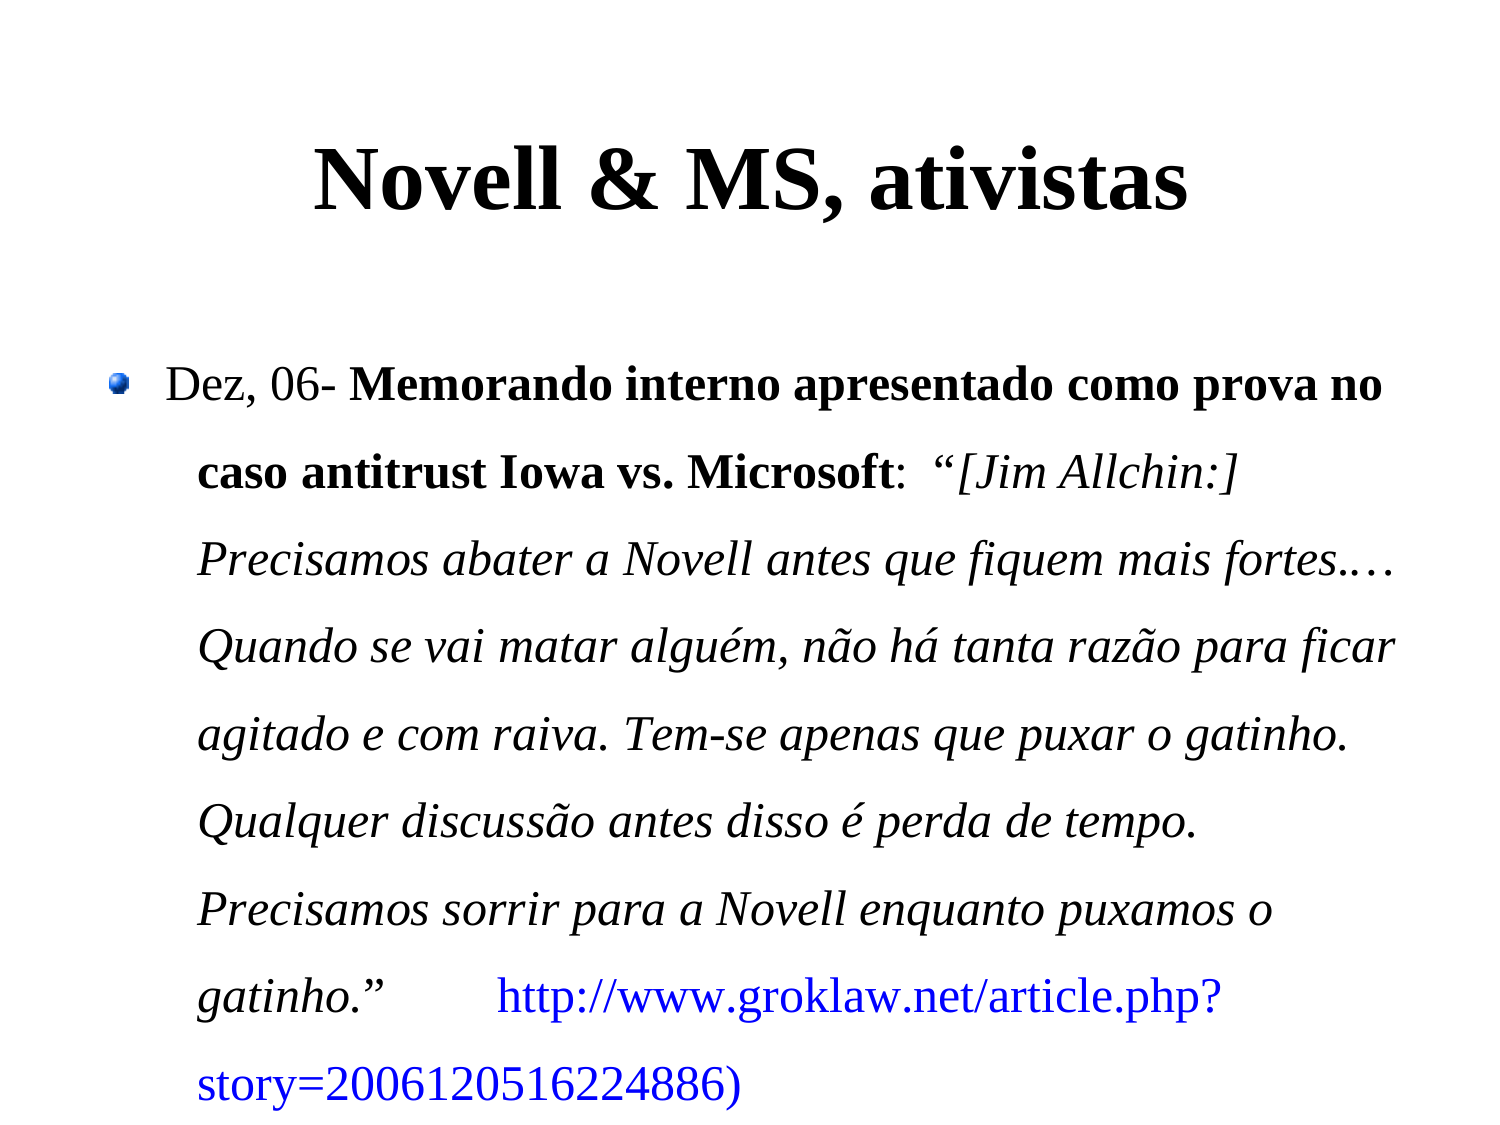

# Novell & MS, ativistas
 Dez, 06- Memorando interno apresentado como prova no caso antitrust Iowa vs. Microsoft: “[Jim Allchin:] Precisamos abater a Novell antes que fiquem mais fortes.… Quando se vai matar alguém, não há tanta razão para ficar agitado e com raiva. Tem-se apenas que puxar o gatinho. Qualquer discussão antes disso é perda de tempo. Precisamos sorrir para a Novell enquanto puxamos o gatinho.”	http://www.groklaw.net/article.php?story=2006120516224886)